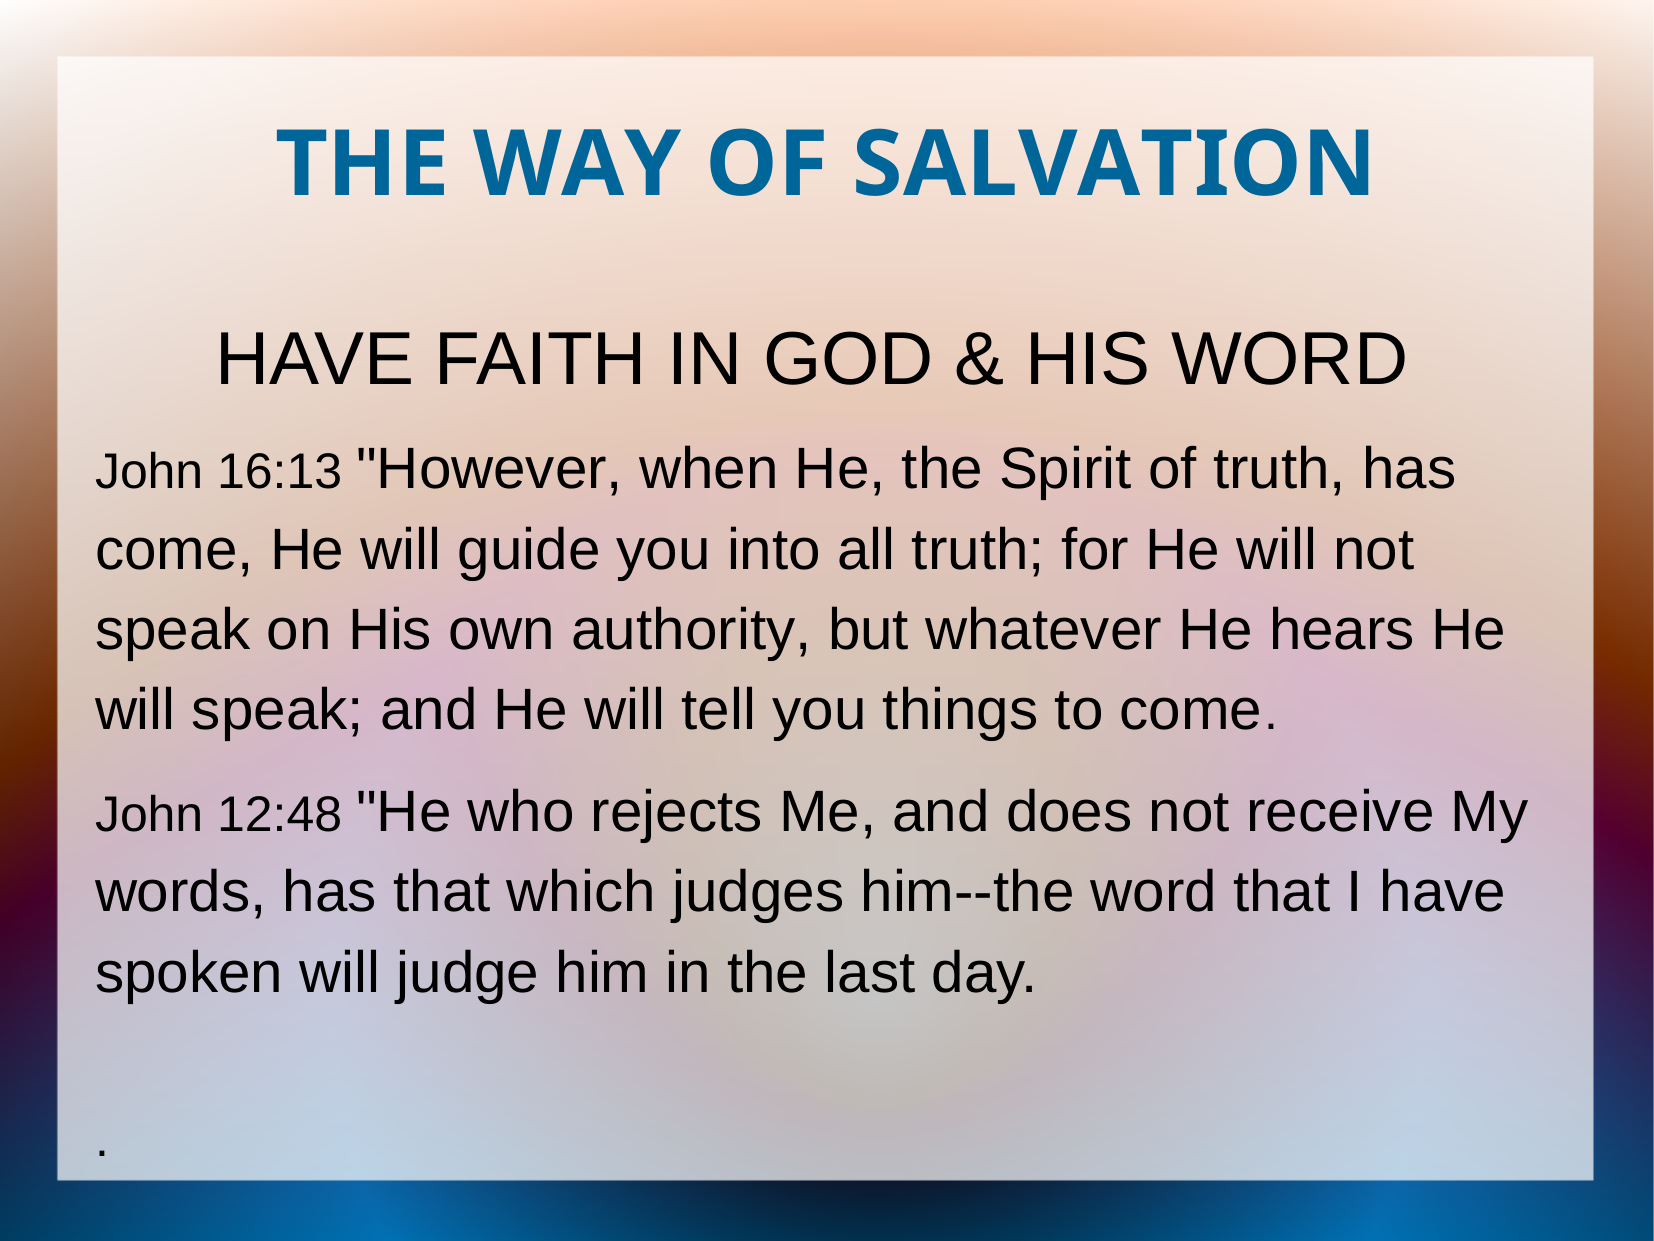

# THE WAY OF SALVATION
HAVE FAITH IN GOD & HIS WORD
John 16:13 "However, when He, the Spirit of truth, has come, He will guide you into all truth; for He will not speak on His own authority, but whatever He hears He will speak; and He will tell you things to come.
John 12:48 "He who rejects Me, and does not receive My words, has that which judges him--the word that I have spoken will judge him in the last day.
.